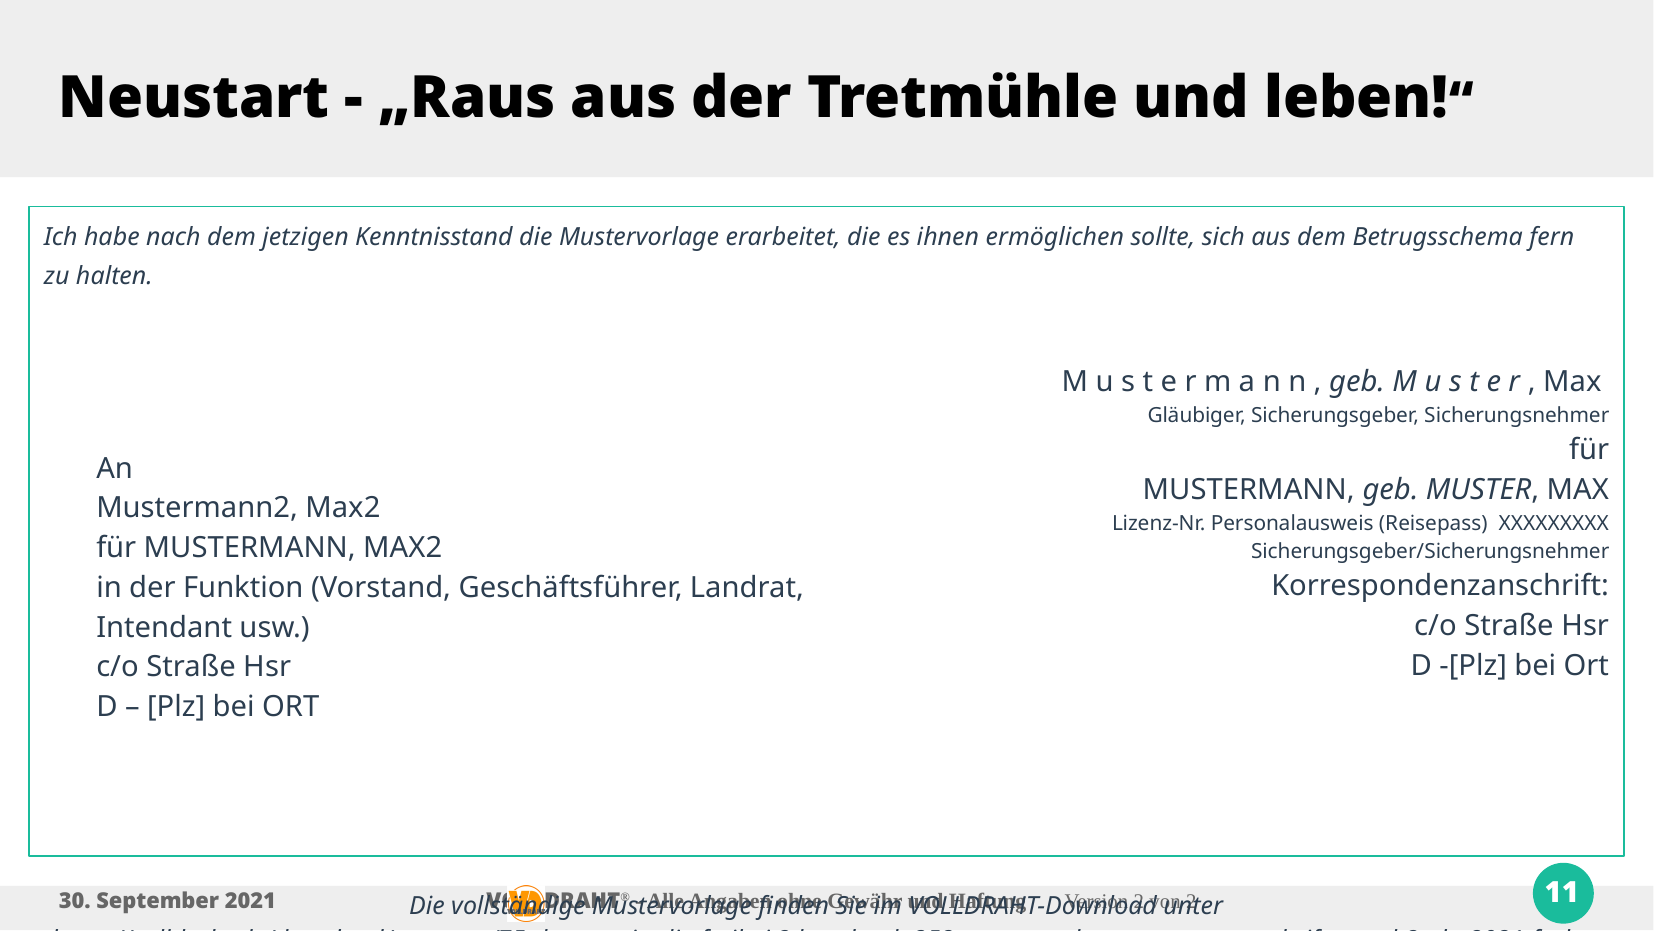

# Neustart - „Raus aus der Tretmühle und leben!“
Geburtsurkunde
(Wertpapier)
Einheitsperson
MEYER, MAX
Personalausweis / Reisepass
als
Juristische Person (JP)
als
Rechtsobjekt
Sachrecht
Handlungsfähig
Ich habe nach dem jetzigen Kenntnisstand die Mustervorlage erarbeitet, die es ihnen ermöglichen sollte, sich aus dem Betrugsschema fern zu halten.
M u s t e r m a n n , geb. M u s t e r , Max
Gläubiger, Sicherungsgeber, Sicherungsnehmer
für
MUSTERMANN, geb. MUSTER, MAX
Lizenz-Nr. Personalausweis (Reisepass) XXXXXXXXX
Sicherungsgeber/Sicherungsnehmer
Korrespondenzanschrift:
c/o Straße Hsr
D -[Plz] bei Ort
Die vollständige Mustervorlage finden Sie im VOLLDRAHT-Download unter
https://volldraht.de/download/category/75-der-weg-in-die-freiheit?download=352:mustervorlage-perso-unterschrift-stand-2-okt-2021-farbe
An
Mustermann2, Max2
für MUSTERMANN, MAX2
in der Funktion (Vorstand, Geschäftsführer, Landrat, Intendant usw.)
c/o Straße Hsr
D – [Plz] bei ORT
30. September 2021
VOLLDRAHT® - Alle Angaben ohne Gewähr und Haftung